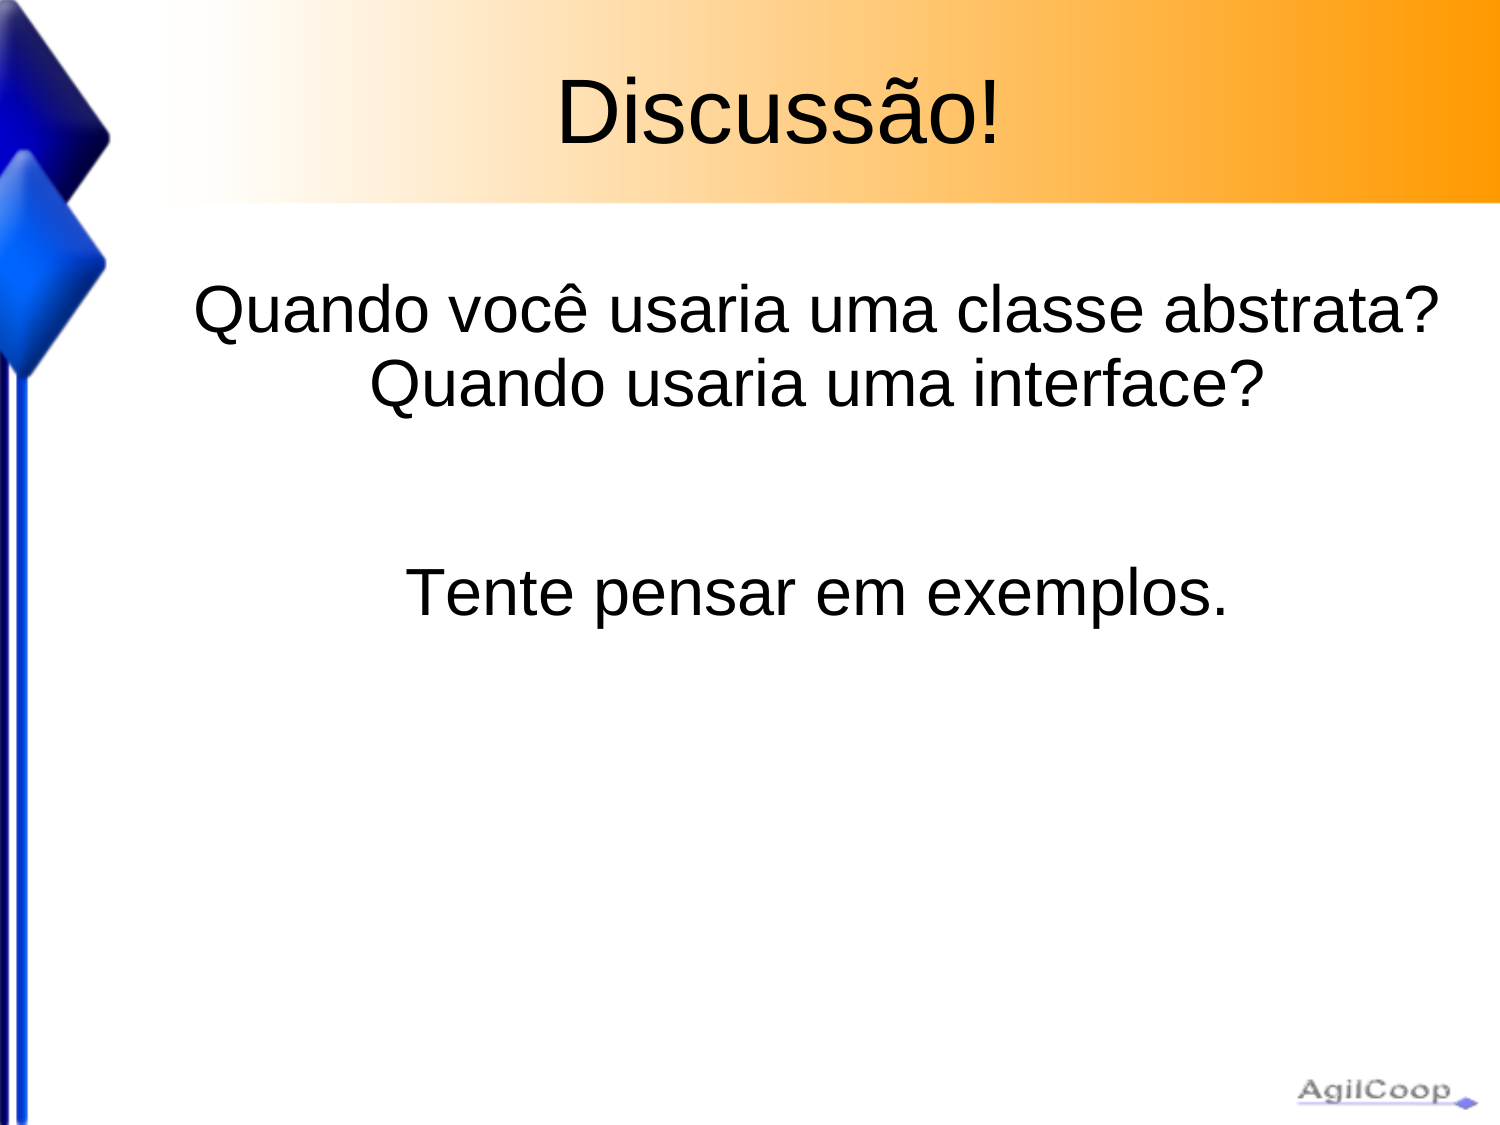

# Discussão!
Quando você usaria uma classe abstrata?Quando usaria uma interface?
Tente pensar em exemplos.
Copyleft AgilCoop 2007
22